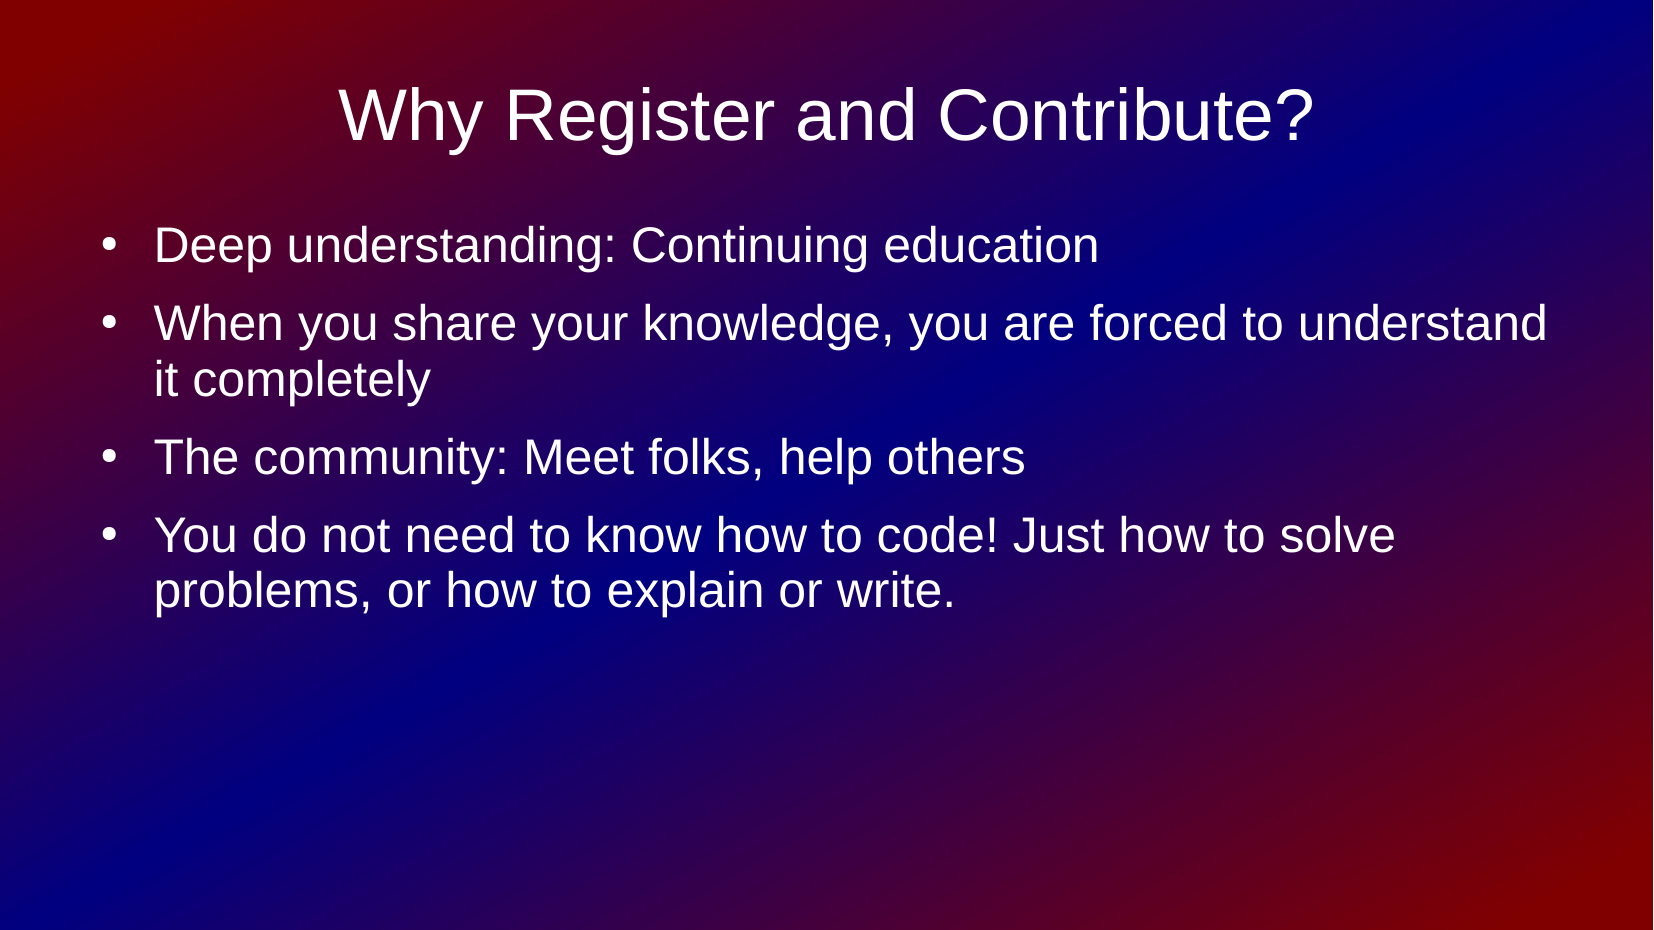

# Why Register and Contribute?
Deep understanding: Continuing education
When you share your knowledge, you are forced to understand it completely
The community: Meet folks, help others
You do not need to know how to code! Just how to solve problems, or how to explain or write.